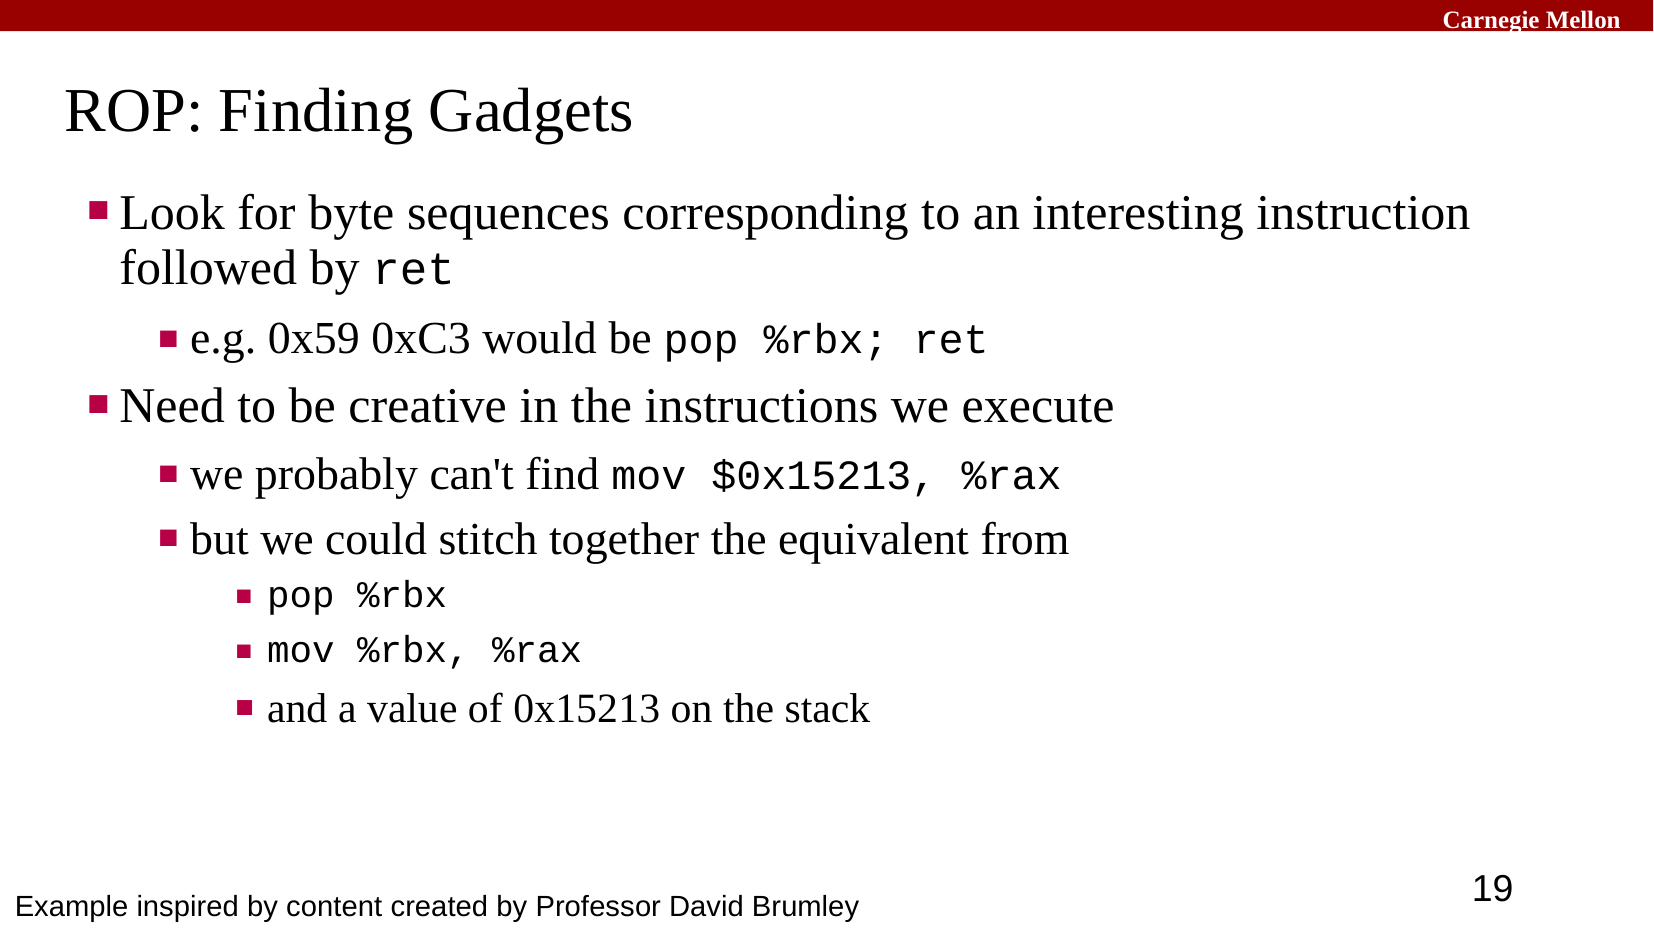

# ROP: Finding Gadgets
Look for byte sequences corresponding to an interesting instruction followed by ret
e.g. 0x59 0xC3 would be pop %rbx; ret
Need to be creative in the instructions we execute
we probably can't find mov $0x15213, %rax
but we could stitch together the equivalent from
pop %rbx
mov %rbx, %rax
and a value of 0x15213 on the stack
Example inspired by content created by Professor David Brumley